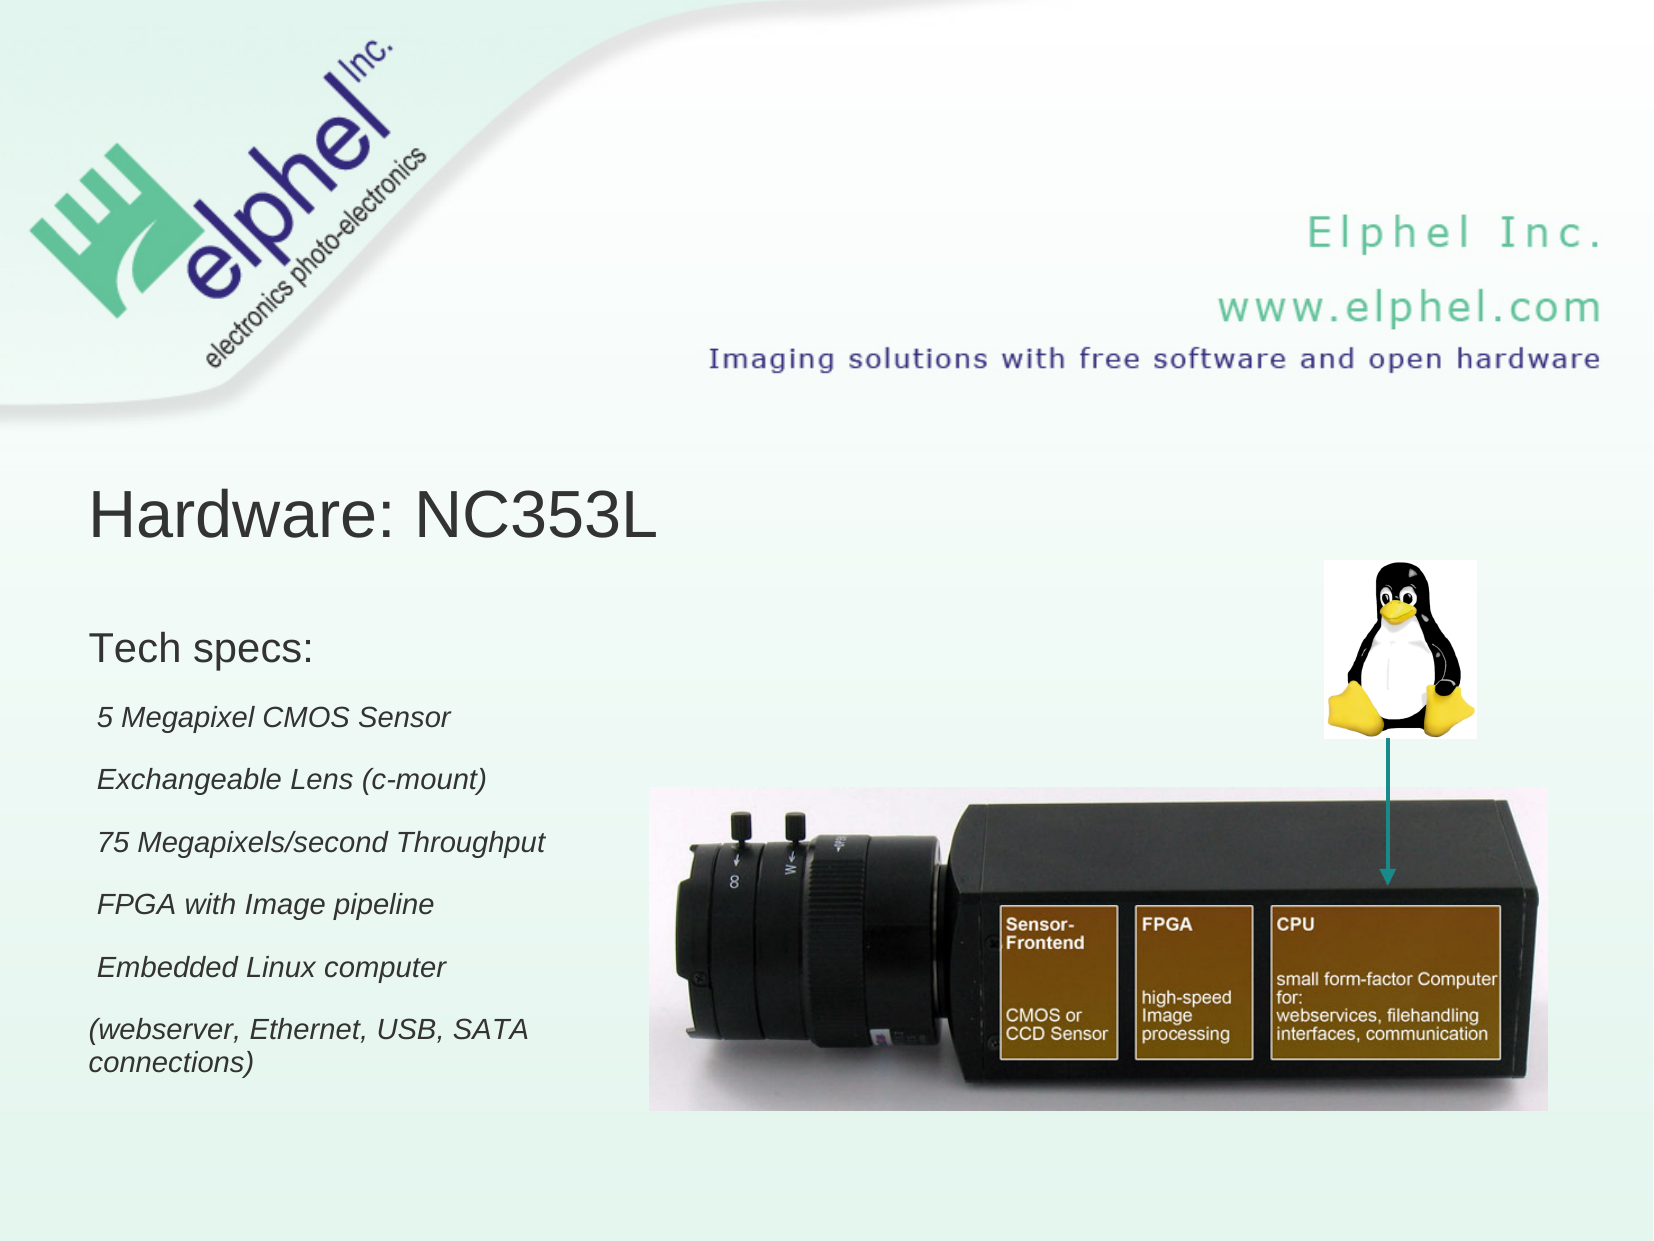

# Hardware: NC353L
Tech specs:
 5 Megapixel CMOS Sensor
 Exchangeable Lens (c-mount)
 75 Megapixels/second Throughput
 FPGA with Image pipeline
 Embedded Linux computer
(webserver, Ethernet, USB, SATA connections)